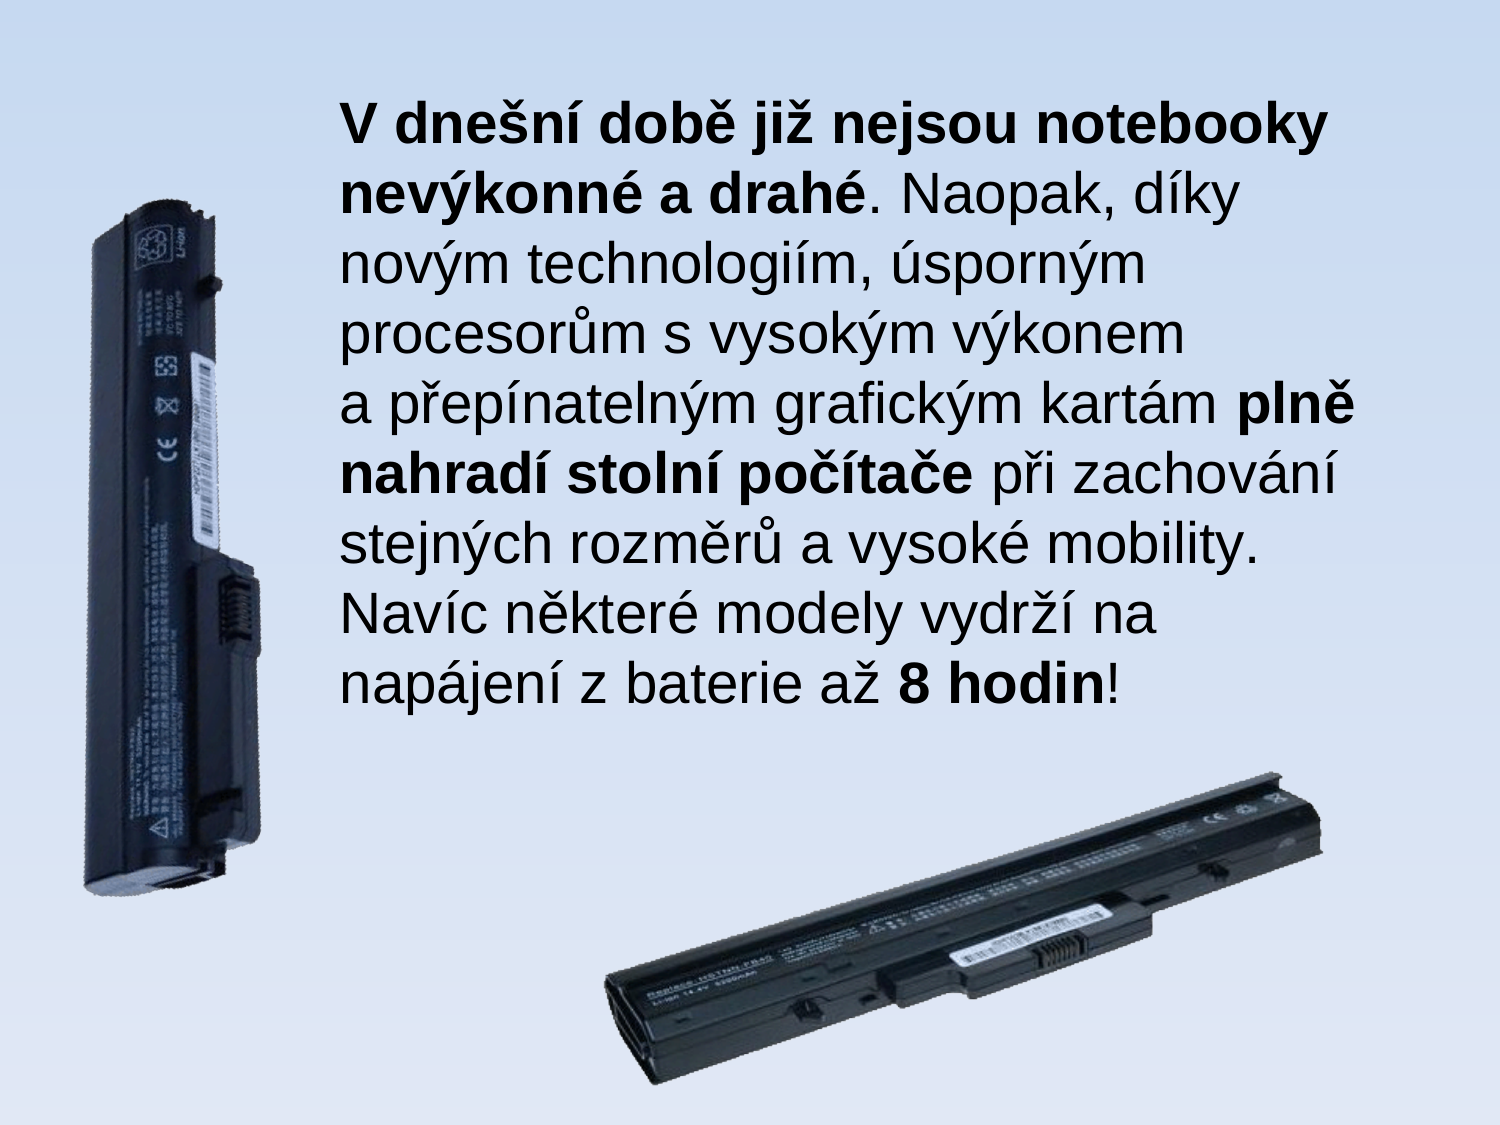

# V dnešní době již nejsou notebooky nevýkonné a drahé. Naopak, díky novým technologiím, úsporným procesorům s vysokým výkonem a přepínatelným grafickým kartám plně nahradí stolní počítače při zachování stejných rozměrů a vysoké mobility.
Navíc některé modely vydrží na napájení z baterie až 8 hodin!